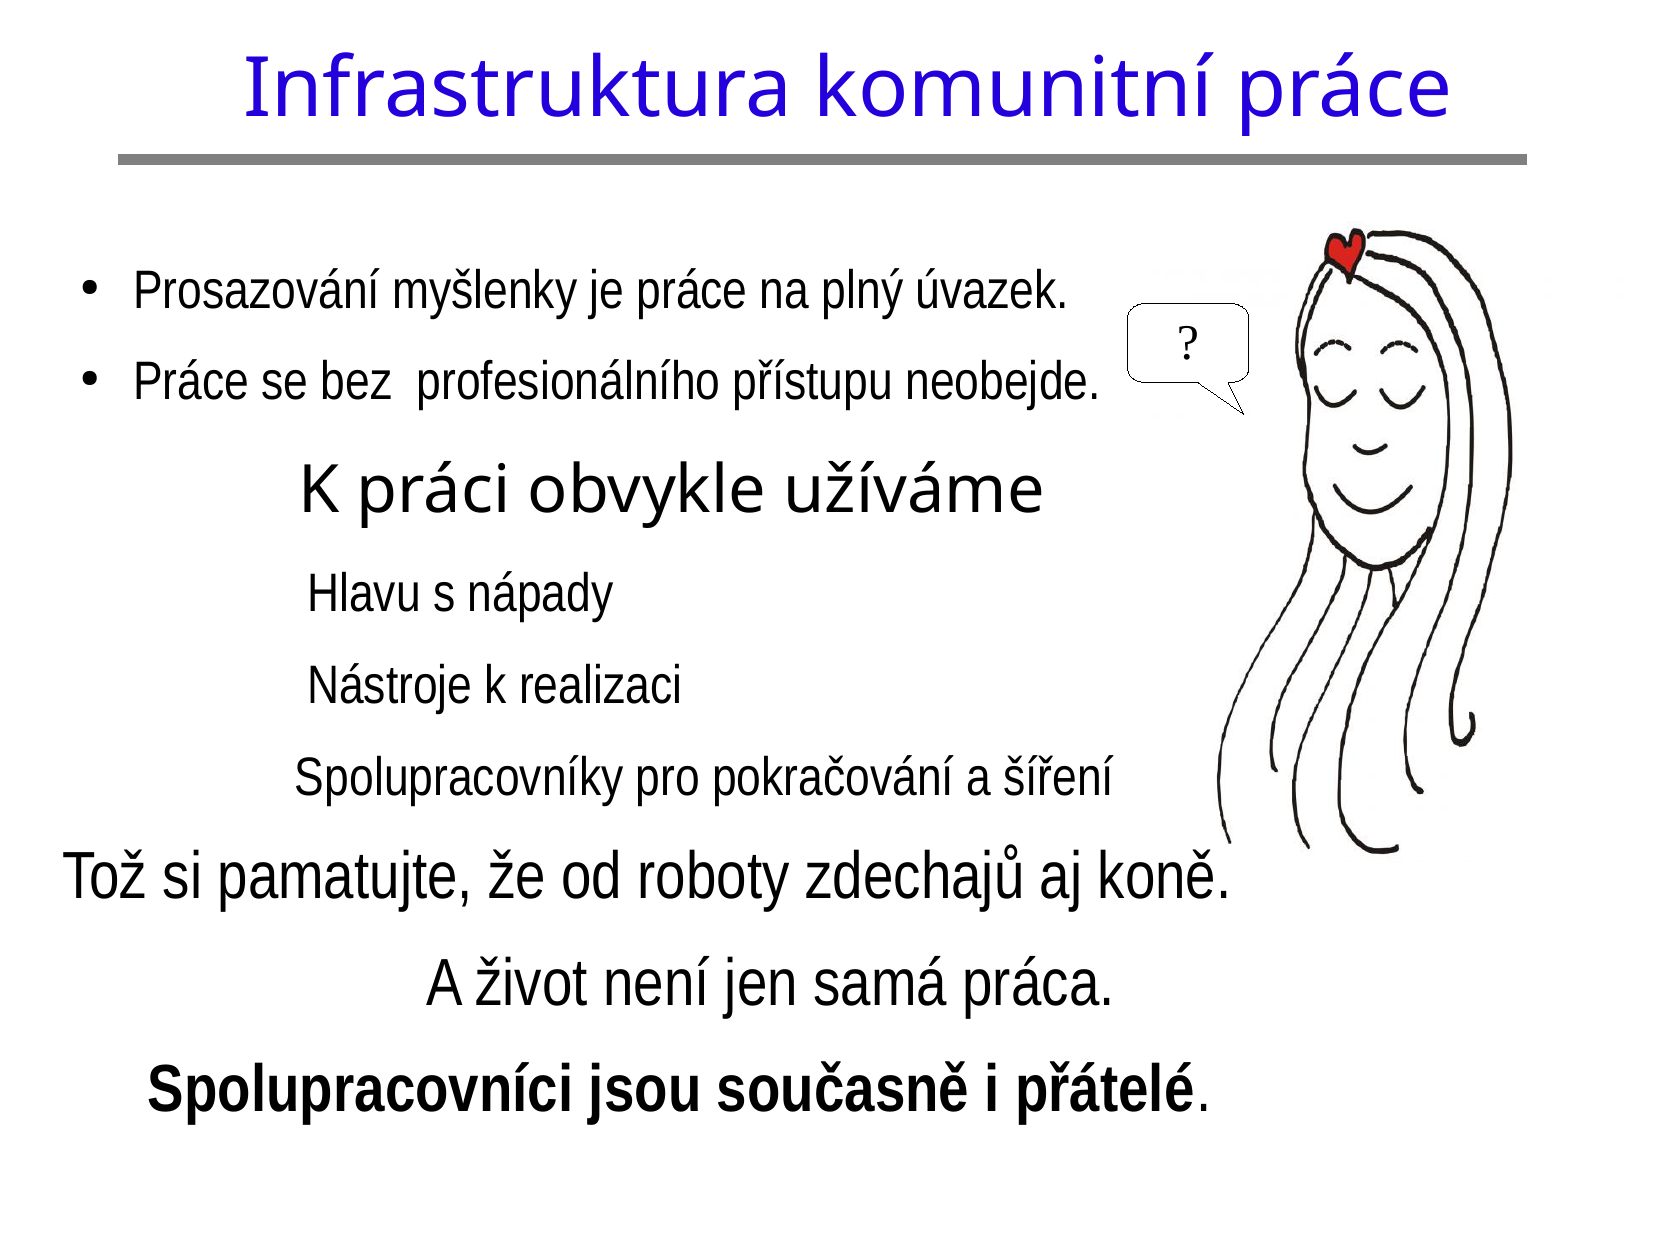

# Infrastruktura komunitní práce
Prosazování myšlenky je práce na plný úvazek.
Práce se bez profesionálního přístupu neobejde.
K práci obvykle užíváme
 Hlavu s nápady
 Nástroje k realizaci
 Spolupracovníky pro pokračování a šíření
Tož si pamatujte, že od roboty zdechajů aj koně.
 A život není jen samá práca.
Spolupracovníci jsou současně i přátelé.
?